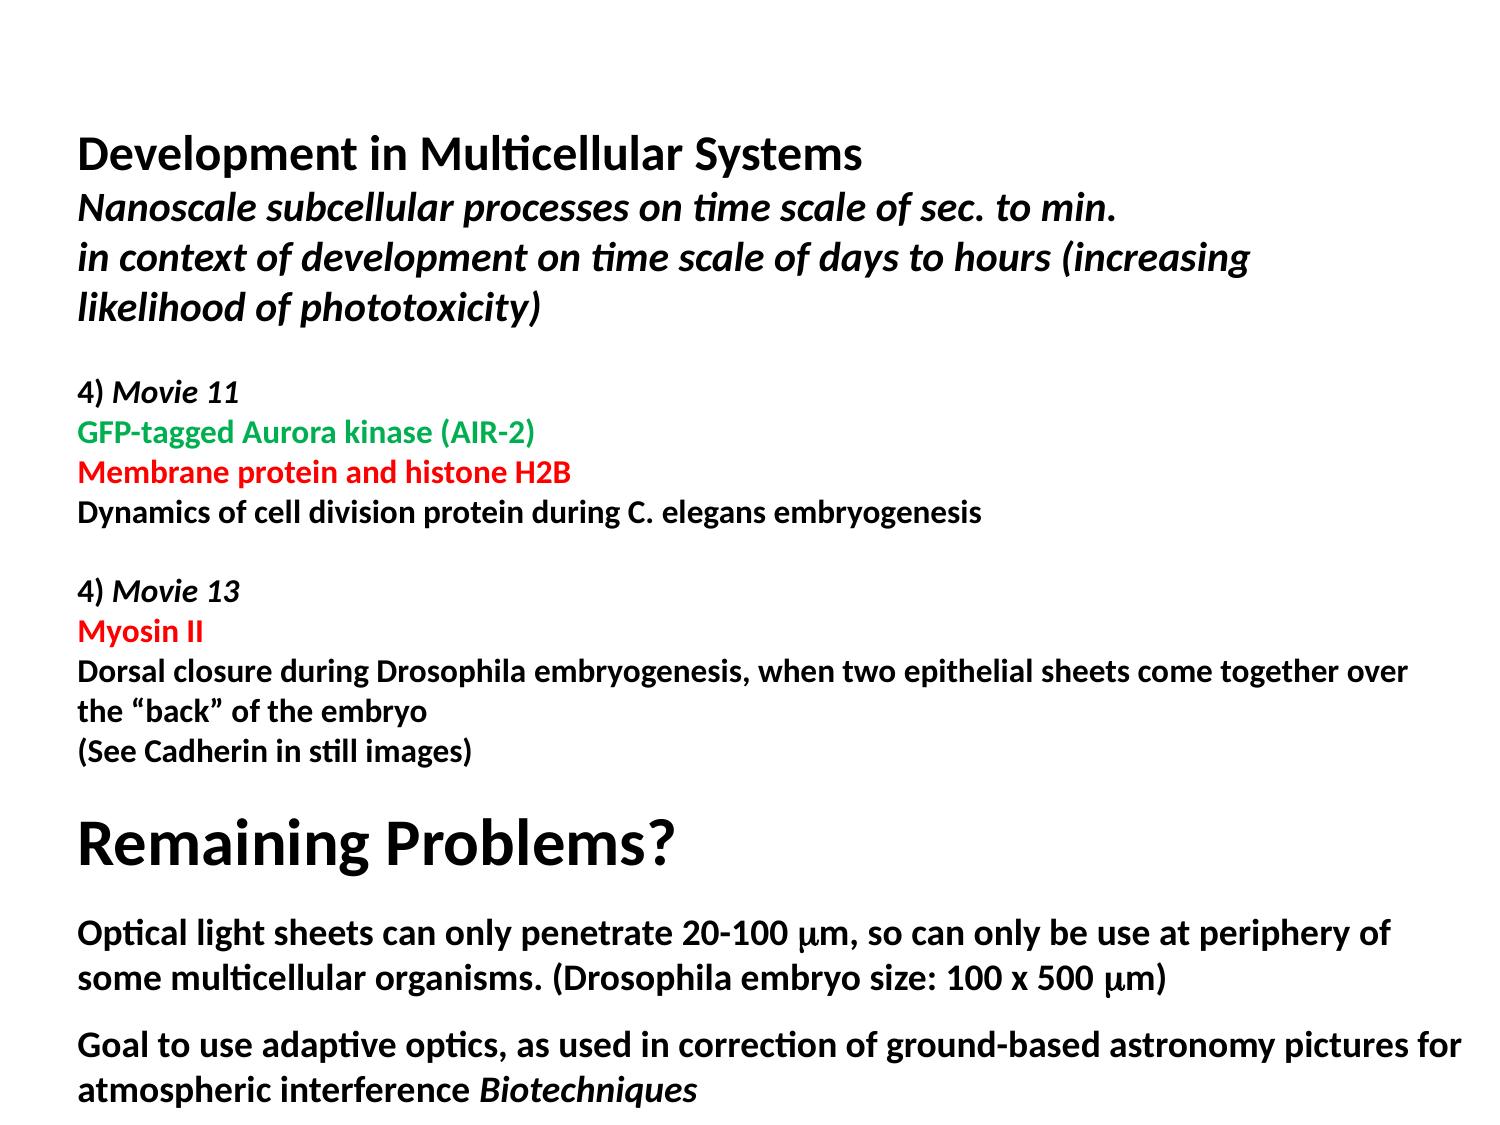

Development in Multicellular Systems
Nanoscale subcellular processes on time scale of sec. to min.
in context of development on time scale of days to hours (increasing
likelihood of phototoxicity)
4) Movie 11
GFP-tagged Aurora kinase (AIR-2)
Membrane protein and histone H2B
Dynamics of cell division protein during C. elegans embryogenesis
4) Movie 13
Myosin II
Dorsal closure during Drosophila embryogenesis, when two epithelial sheets come together over
the “back” of the embryo
(See Cadherin in still images)
Remaining Problems?
Optical light sheets can only penetrate 20-100 mm, so can only be use at periphery of
some multicellular organisms. (Drosophila embryo size: 100 x 500 mm)
Goal to use adaptive optics, as used in correction of ground-based astronomy pictures for
atmospheric interference Biotechniques